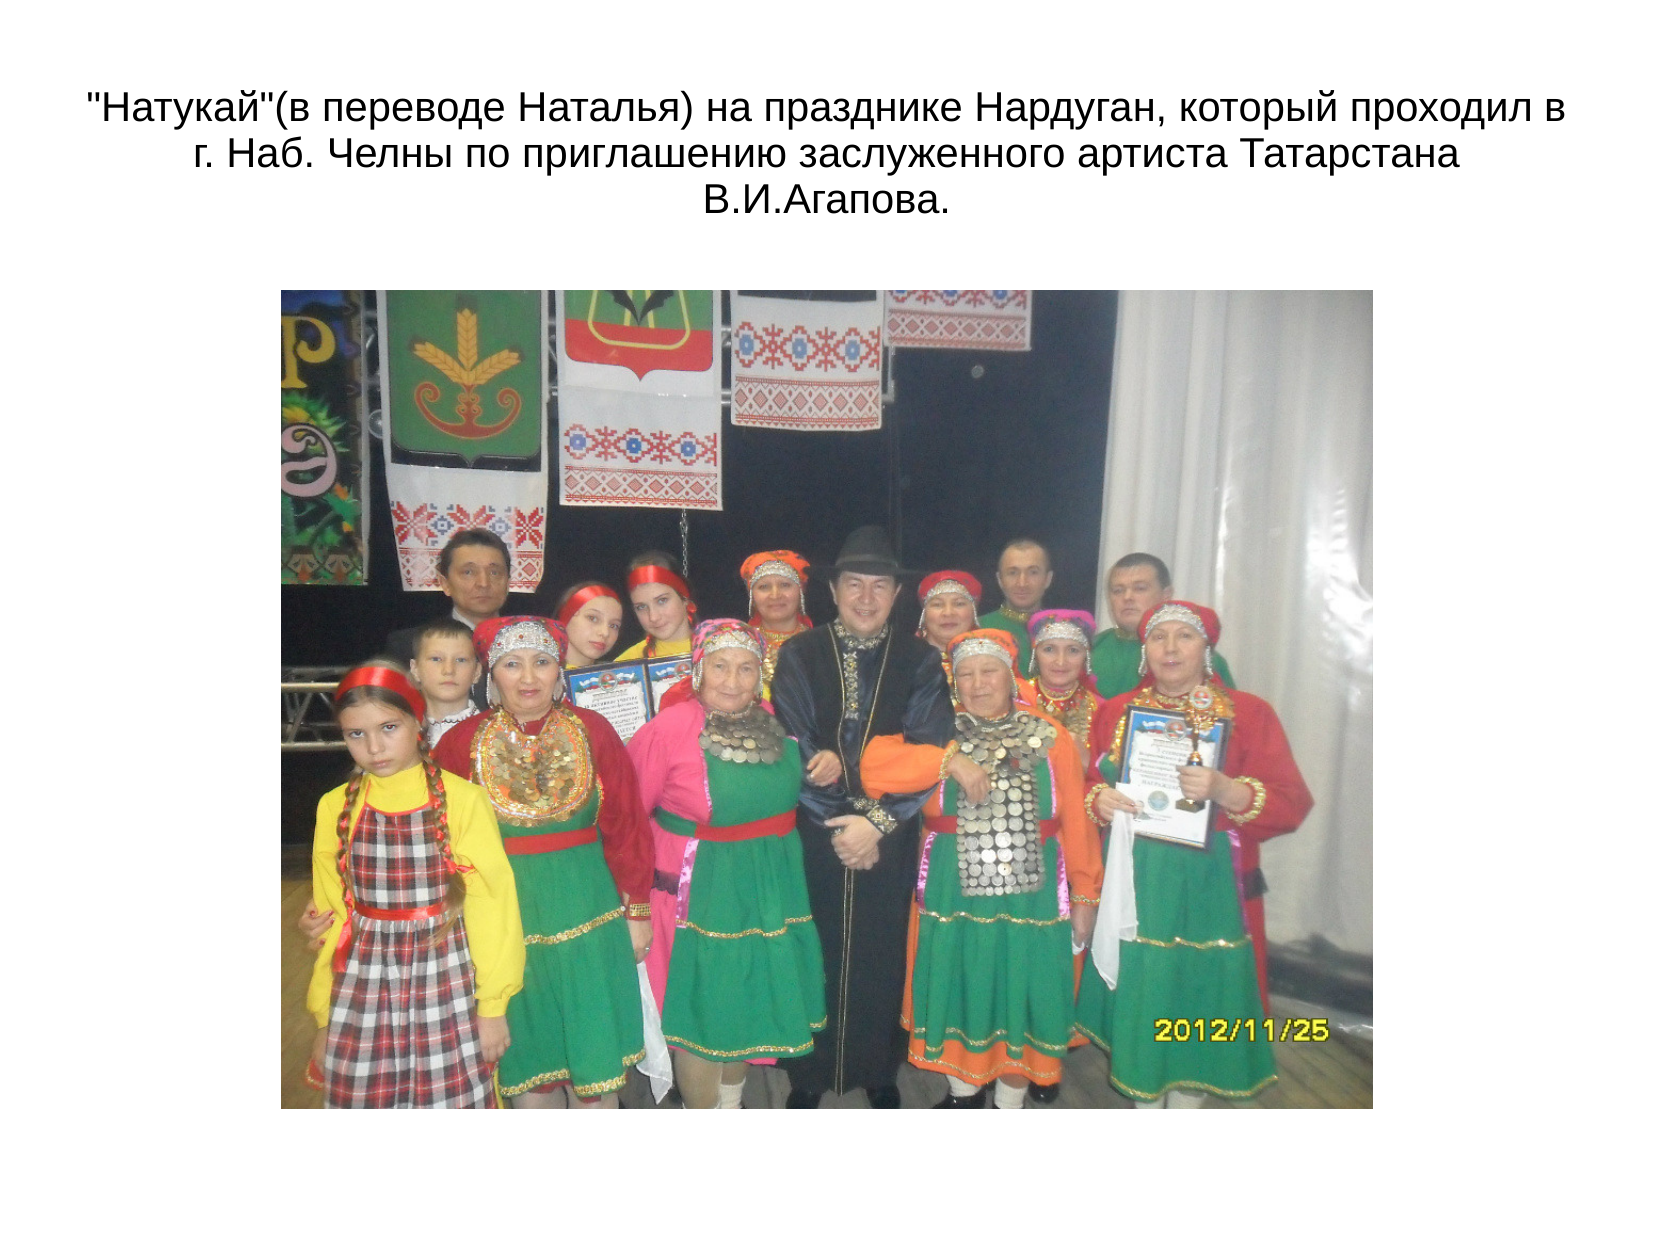

# "Натукай"(в переводе Наталья) на празднике Нардуган, который проходил в г. Наб. Челны по приглашению заслуженного артиста Татарстана В.И.Агапова.